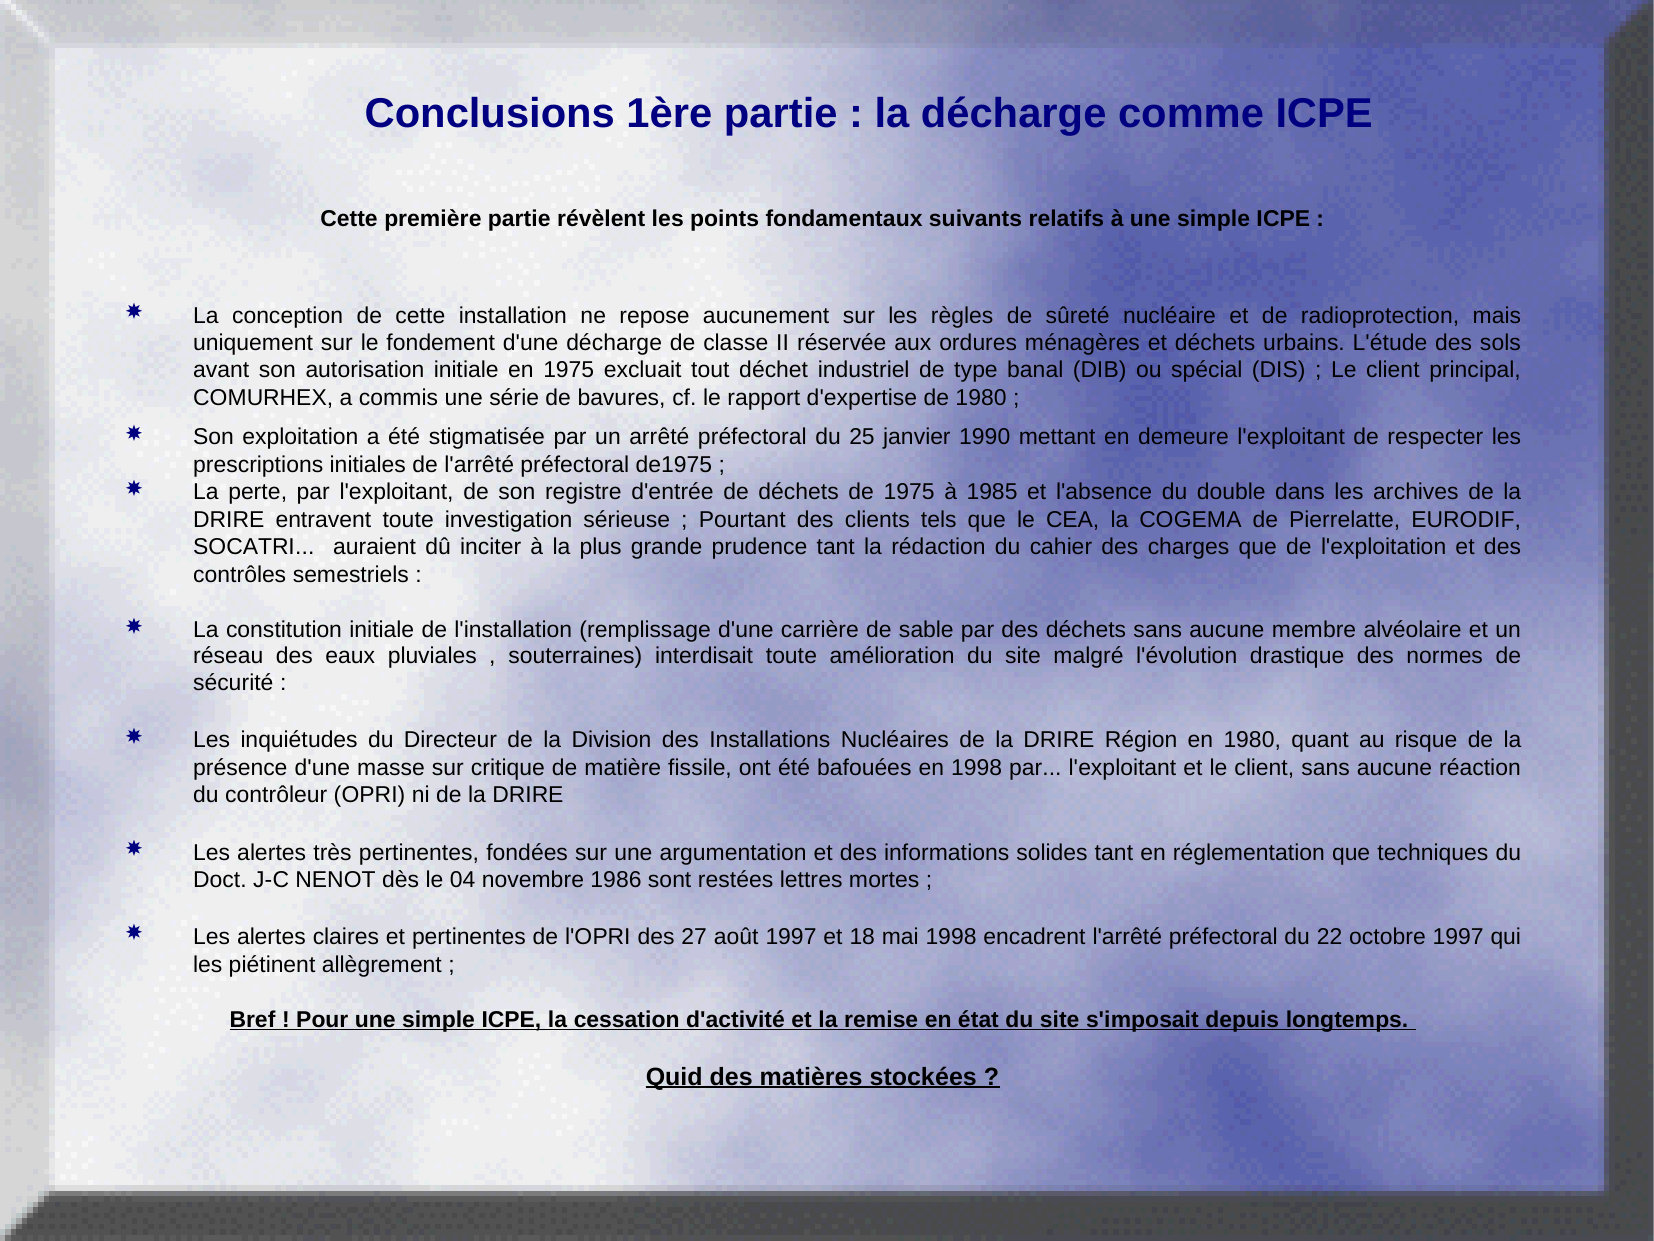

# Conclusions 1ère partie : la décharge comme ICPE
Cette première partie révèlent les points fondamentaux suivants relatifs à une simple ICPE :
La conception de cette installation ne repose aucunement sur les règles de sûreté nucléaire et de radioprotection, mais uniquement sur le fondement d'une décharge de classe II réservée aux ordures ménagères et déchets urbains. L'étude des sols avant son autorisation initiale en 1975 excluait tout déchet industriel de type banal (DIB) ou spécial (DIS) ; Le client principal, COMURHEX, a commis une série de bavures, cf. le rapport d'expertise de 1980 ;
Son exploitation a été stigmatisée par un arrêté préfectoral du 25 janvier 1990 mettant en demeure l'exploitant de respecter les prescriptions initiales de l'arrêté préfectoral de1975 ;
La perte, par l'exploitant, de son registre d'entrée de déchets de 1975 à 1985 et l'absence du double dans les archives de la DRIRE entravent toute investigation sérieuse ; Pourtant des clients tels que le CEA, la COGEMA de Pierrelatte, EURODIF, SOCATRI... auraient dû inciter à la plus grande prudence tant la rédaction du cahier des charges que de l'exploitation et des contrôles semestriels :
La constitution initiale de l'installation (remplissage d'une carrière de sable par des déchets sans aucune membre alvéolaire et un réseau des eaux pluviales , souterraines) interdisait toute amélioration du site malgré l'évolution drastique des normes de sécurité :
Les inquiétudes du Directeur de la Division des Installations Nucléaires de la DRIRE Région en 1980, quant au risque de la présence d'une masse sur critique de matière fissile, ont été bafouées en 1998 par... l'exploitant et le client, sans aucune réaction du contrôleur (OPRI) ni de la DRIRE
Les alertes très pertinentes, fondées sur une argumentation et des informations solides tant en réglementation que techniques du Doct. J-C NENOT dès le 04 novembre 1986 sont restées lettres mortes ;
Les alertes claires et pertinentes de l'OPRI des 27 août 1997 et 18 mai 1998 encadrent l'arrêté préfectoral du 22 octobre 1997 qui les piétinent allègrement ;
Bref ! Pour une simple ICPE, la cessation d'activité et la remise en état du site s'imposait depuis longtemps.
Quid des matières stockées ?